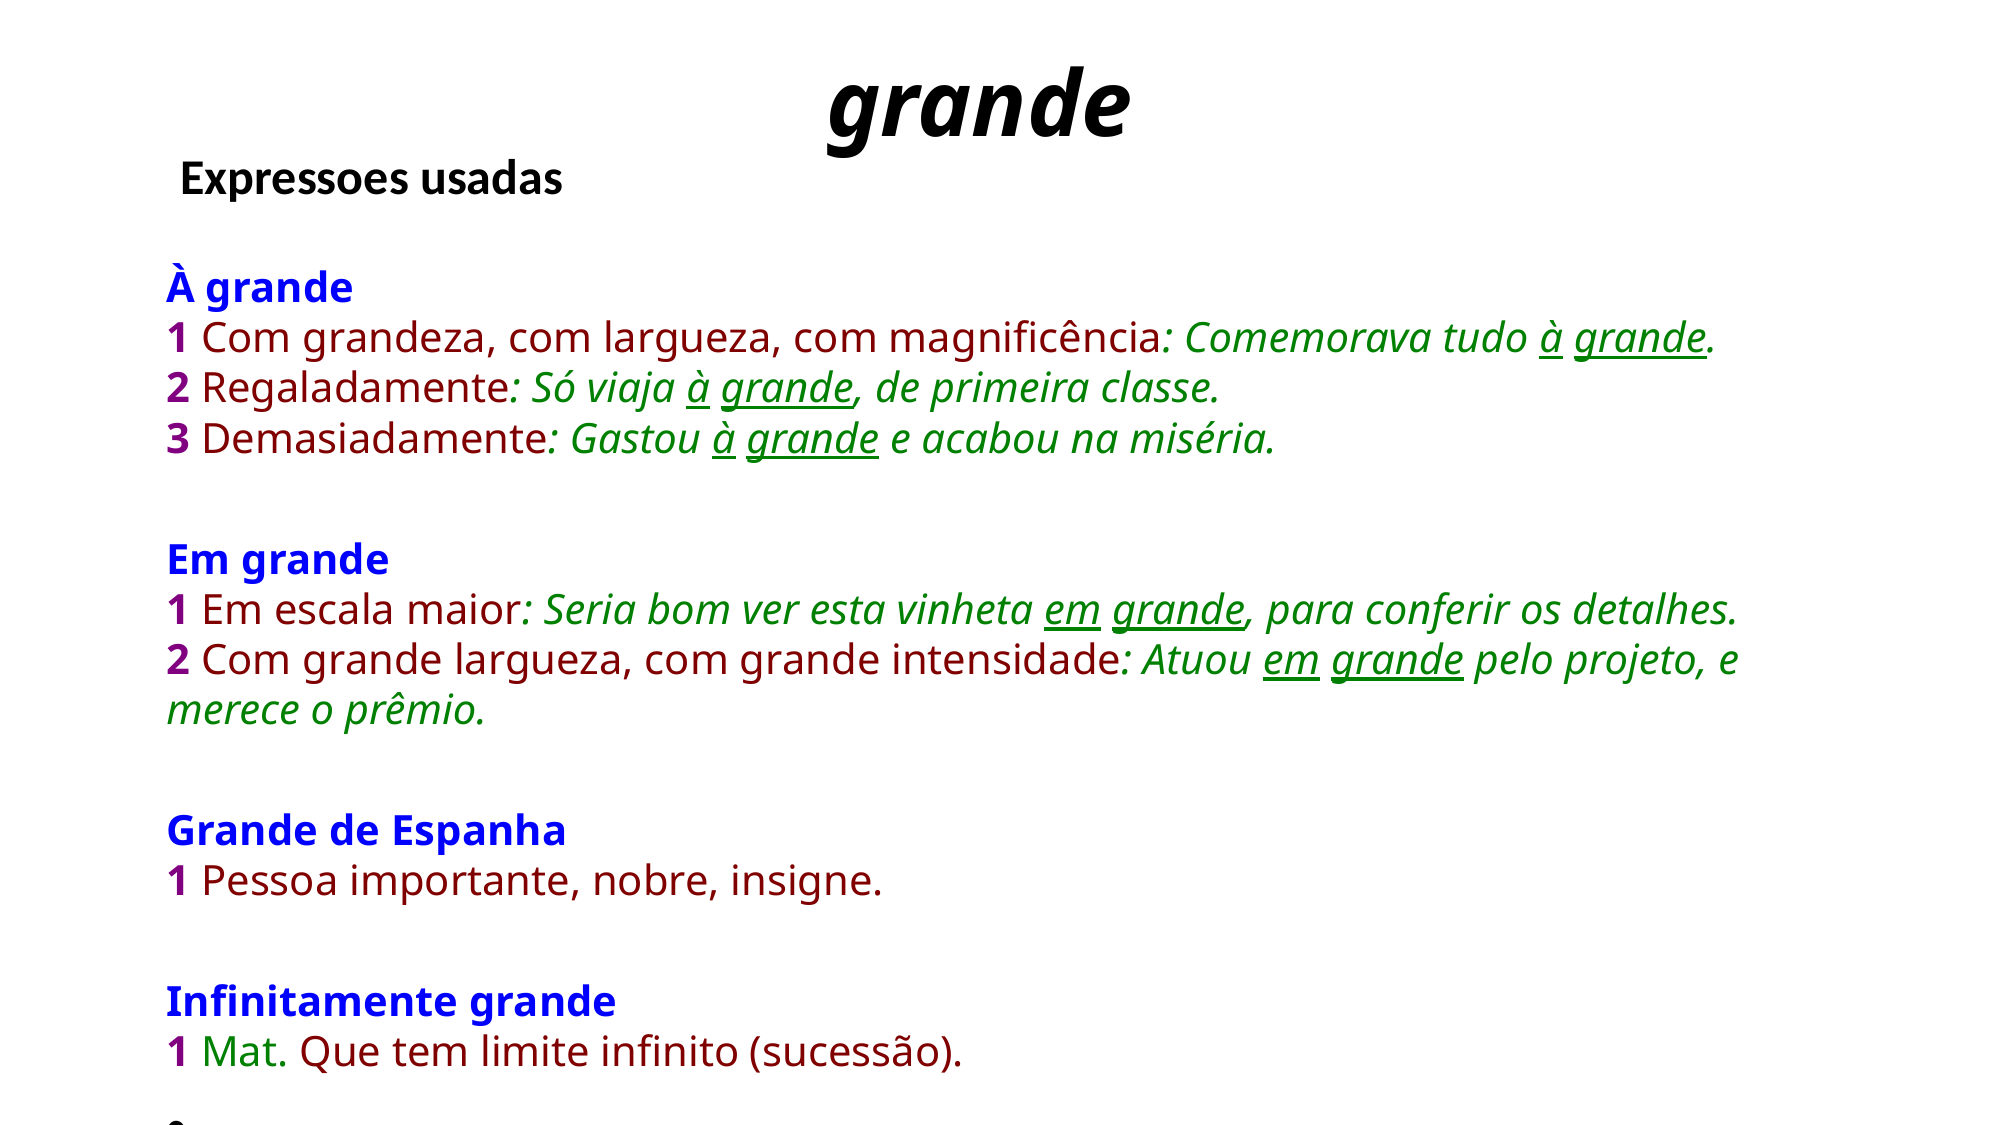

# grande
Expressoes usadas
À grande
1 Com grandeza, com largueza, com magnificência: Comemorava tudo à grande.
2 Regaladamente: Só viaja à grande, de primeira classe.
3 Demasiadamente: Gastou à grande e acabou na miséria.
Em grande
1 Em escala maior: Seria bom ver esta vinheta em grande, para conferir os detalhes.
2 Com grande largueza, com grande intensidade: Atuou em grande pelo projeto, e merece o prêmio.
Grande de Espanha
1 Pessoa importante, nobre, insigne.
Infinitamente grande
1 Mat. Que tem limite infinito (sucessão).